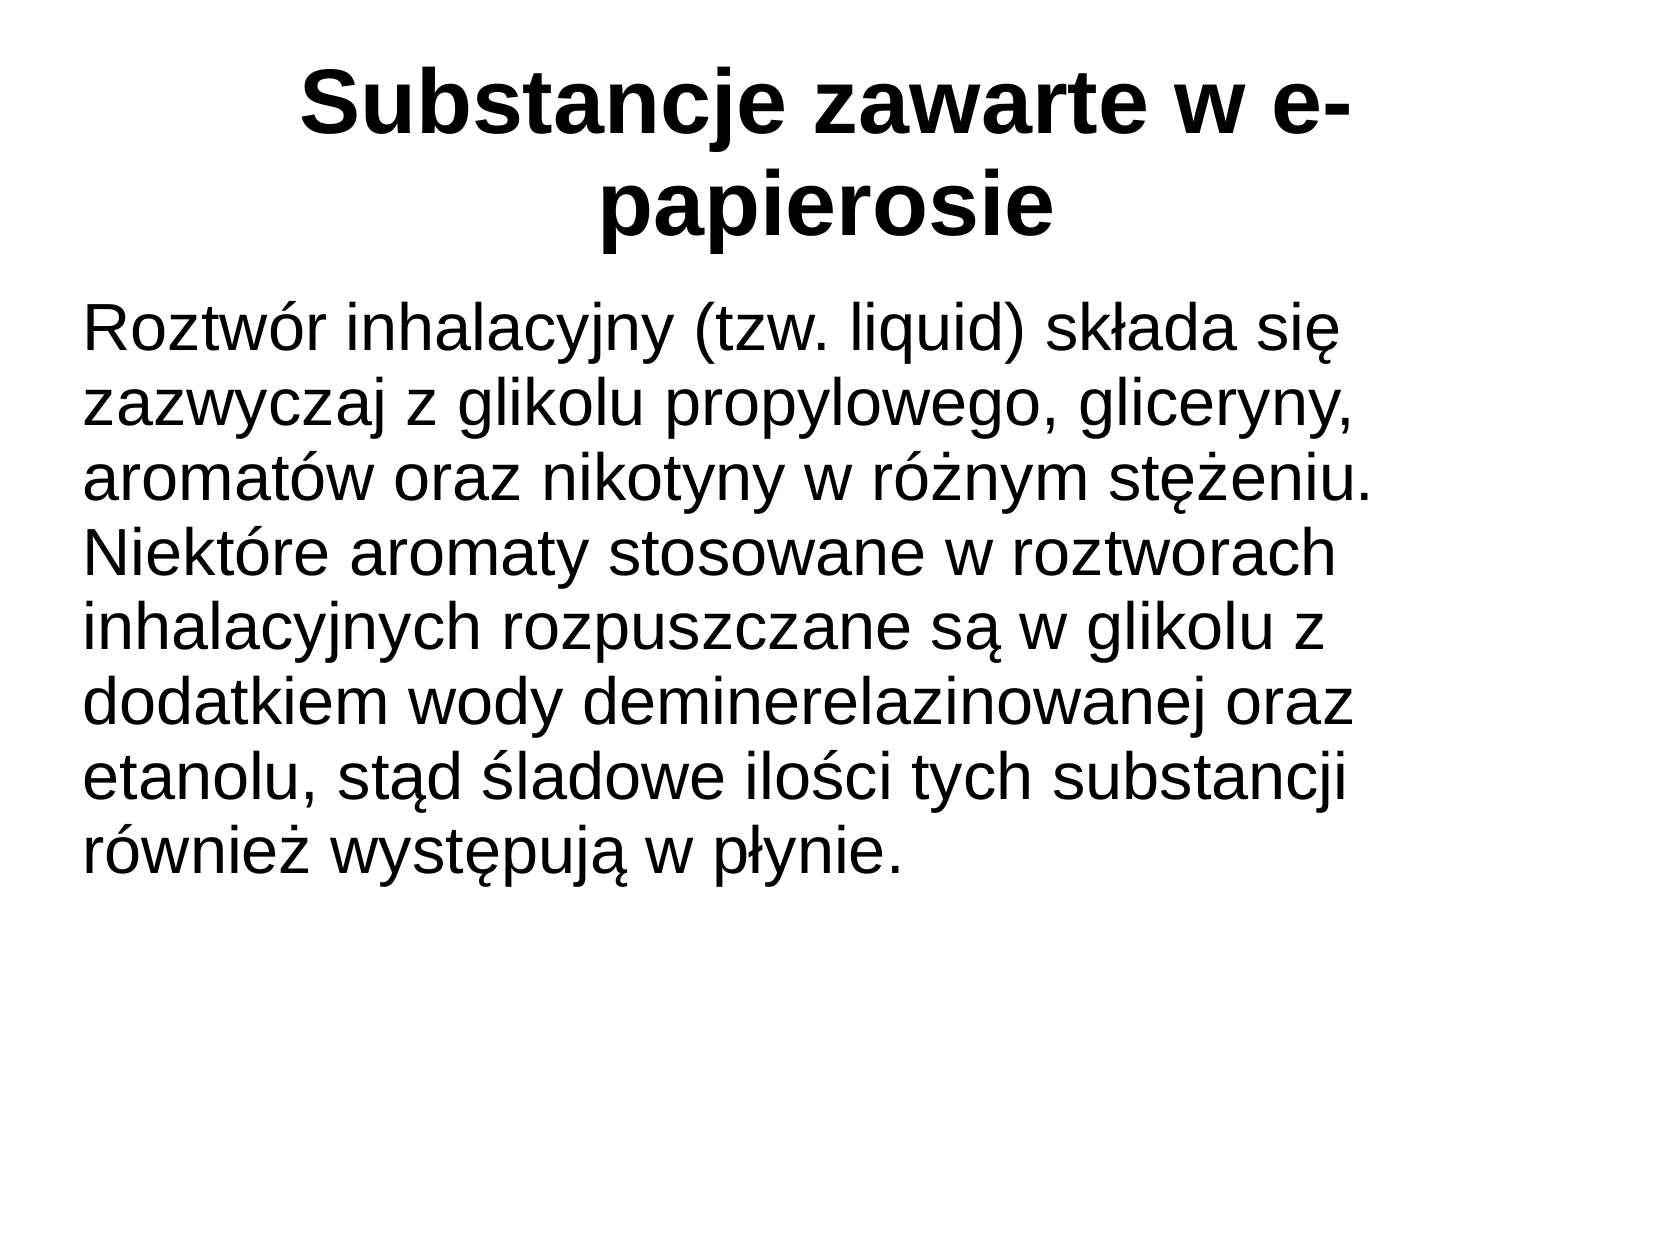

# Substancje zawarte w e- papierosie
Roztwór inhalacyjny (tzw. liquid) składa się zazwyczaj z glikolu propylowego, gliceryny, aromatów oraz nikotyny w różnym stężeniu. Niektóre aromaty stosowane w roztworach inhalacyjnych rozpuszczane są w glikolu z dodatkiem wody deminerelazinowanej oraz etanolu, stąd śladowe ilości tych substancji również występują w płynie.